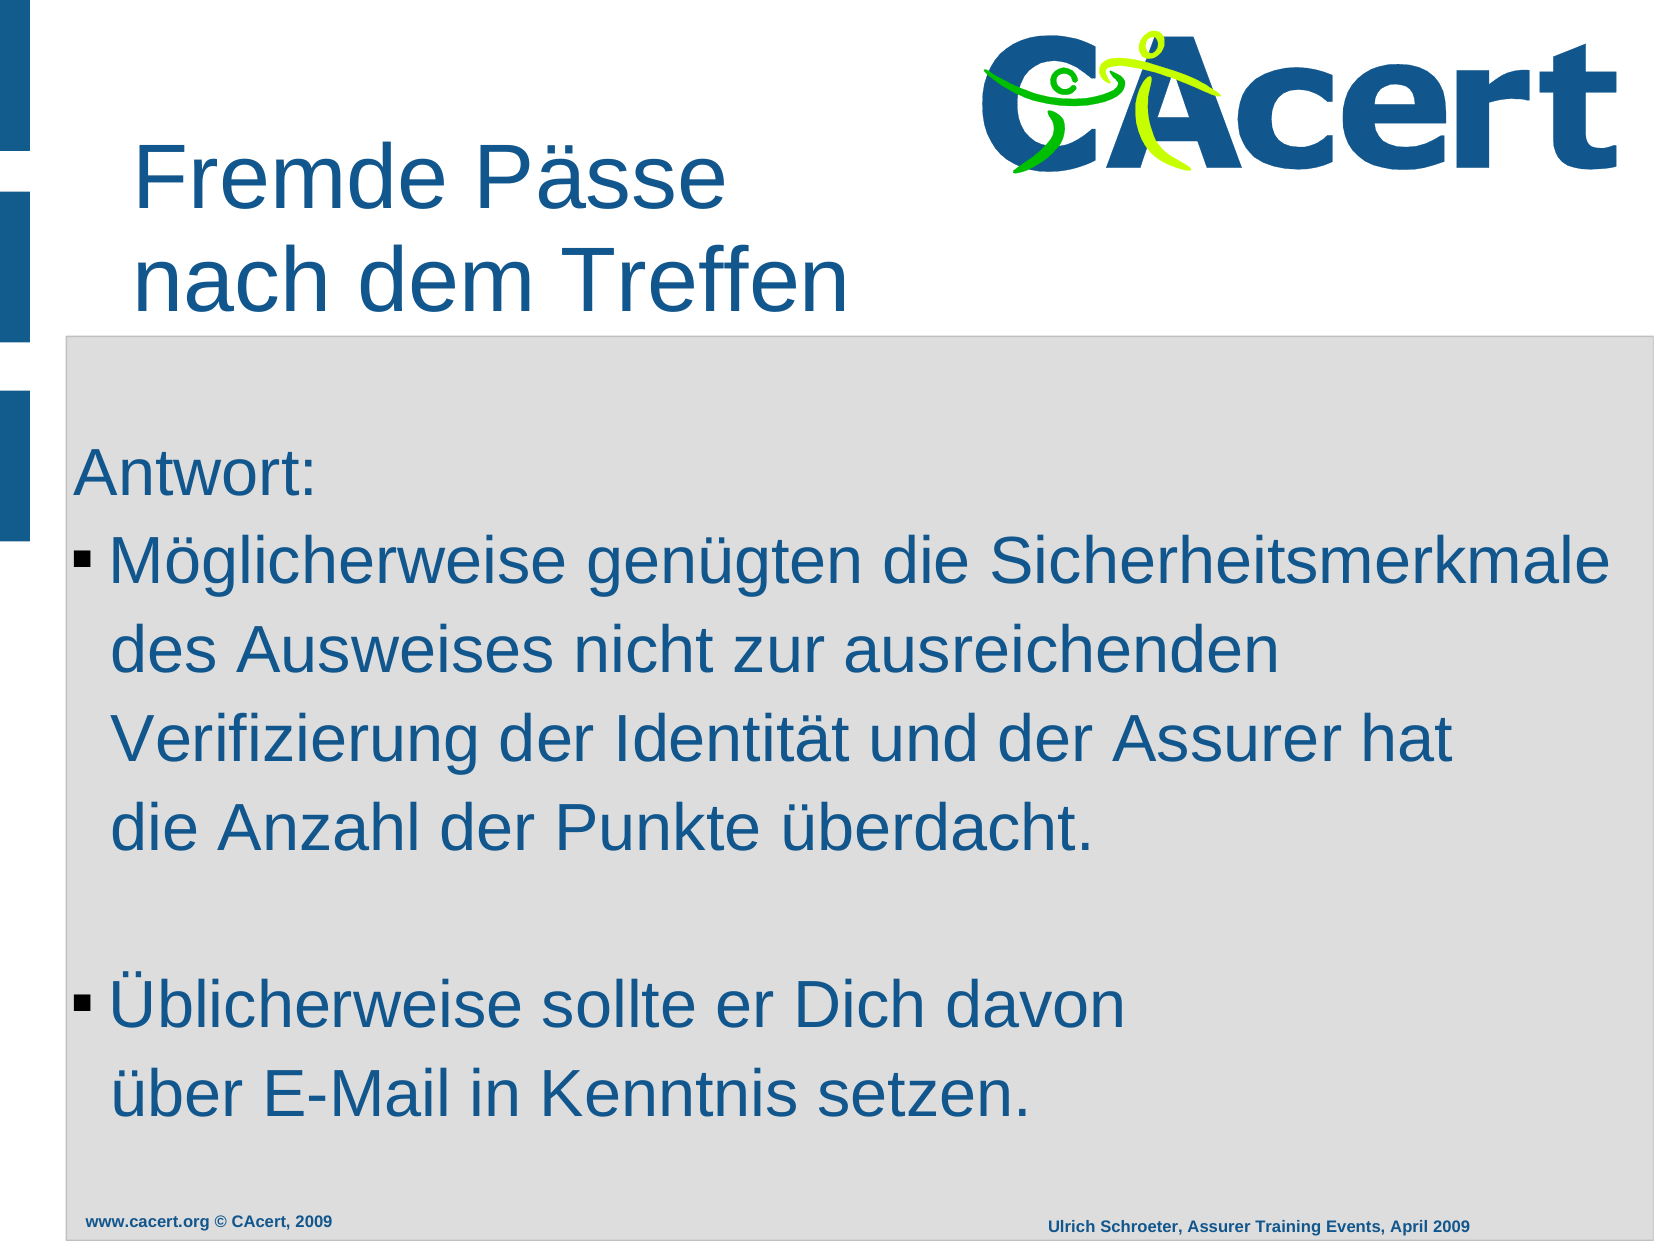

Fremde Pässe
nach dem Treffen
Antwort:
 Möglicherweise genügten die Sicherheitsmerkmale
 des Ausweises nicht zur ausreichenden
 Verifizierung der Identität und der Assurer hat
 die Anzahl der Punkte überdacht.
 Üblicherweise sollte er Dich davon
 über E-Mail in Kenntnis setzen.